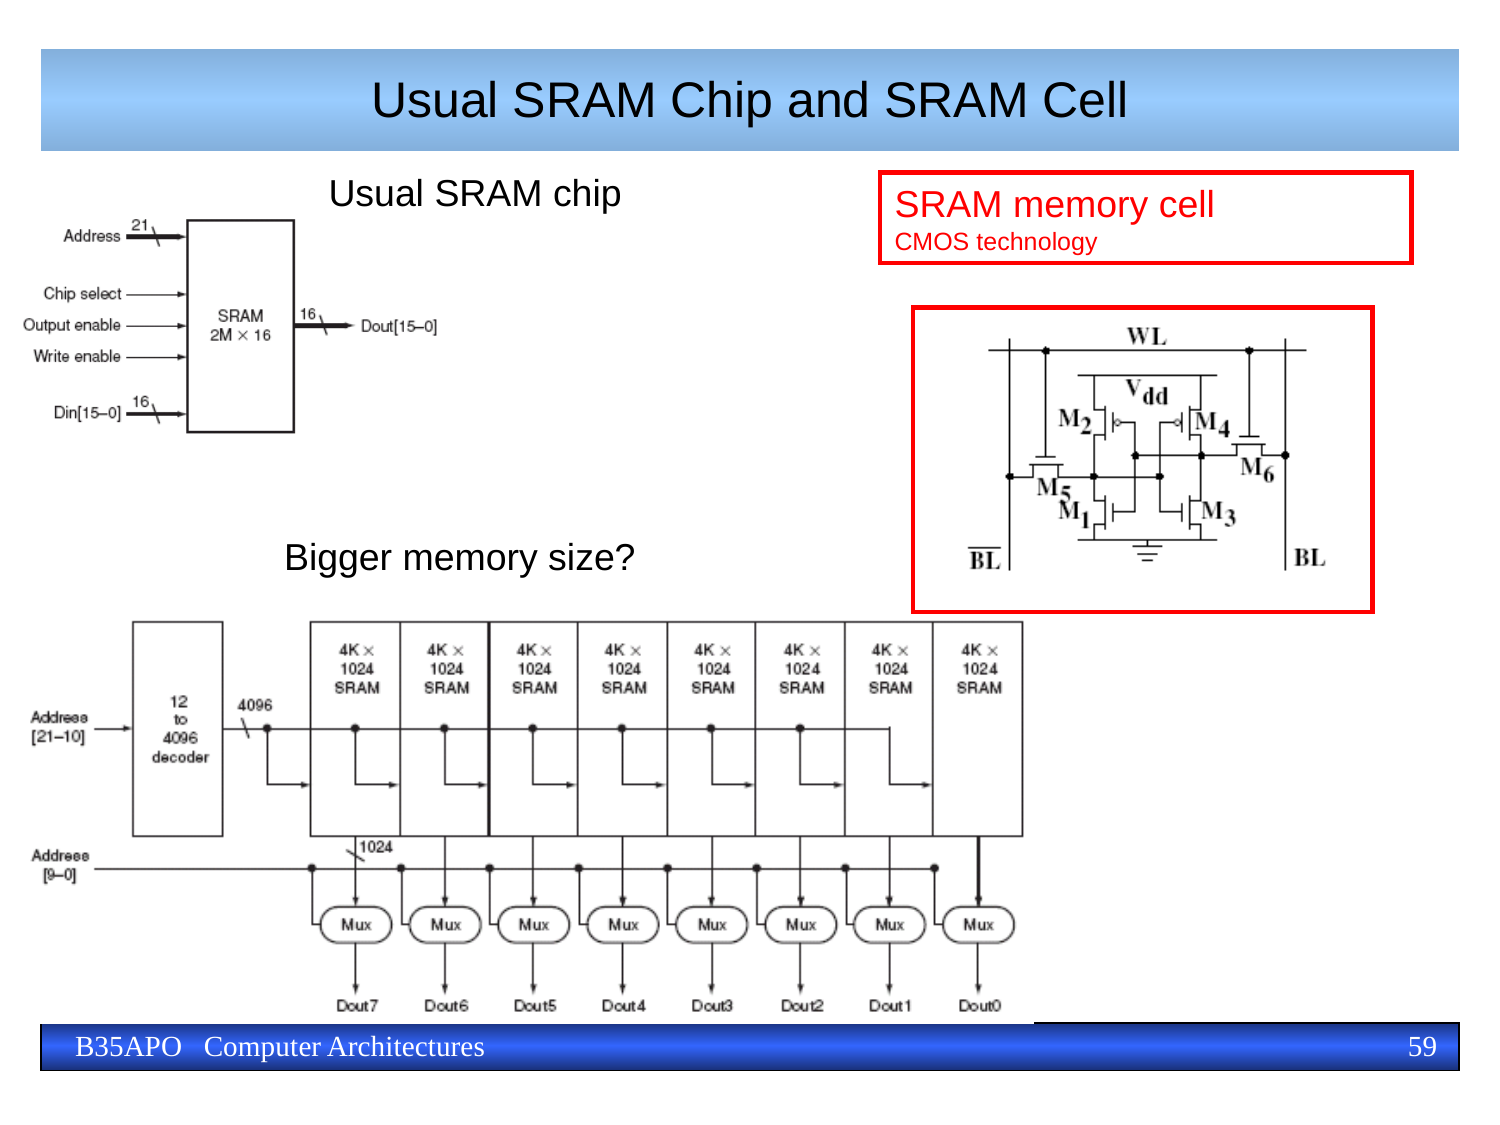

# Usual SRAM Chip and SRAM Cell
Usual SRAM chip
SRAM memory cell
CMOS technology
Bigger memory size?
B35APO Computer Architectures
59